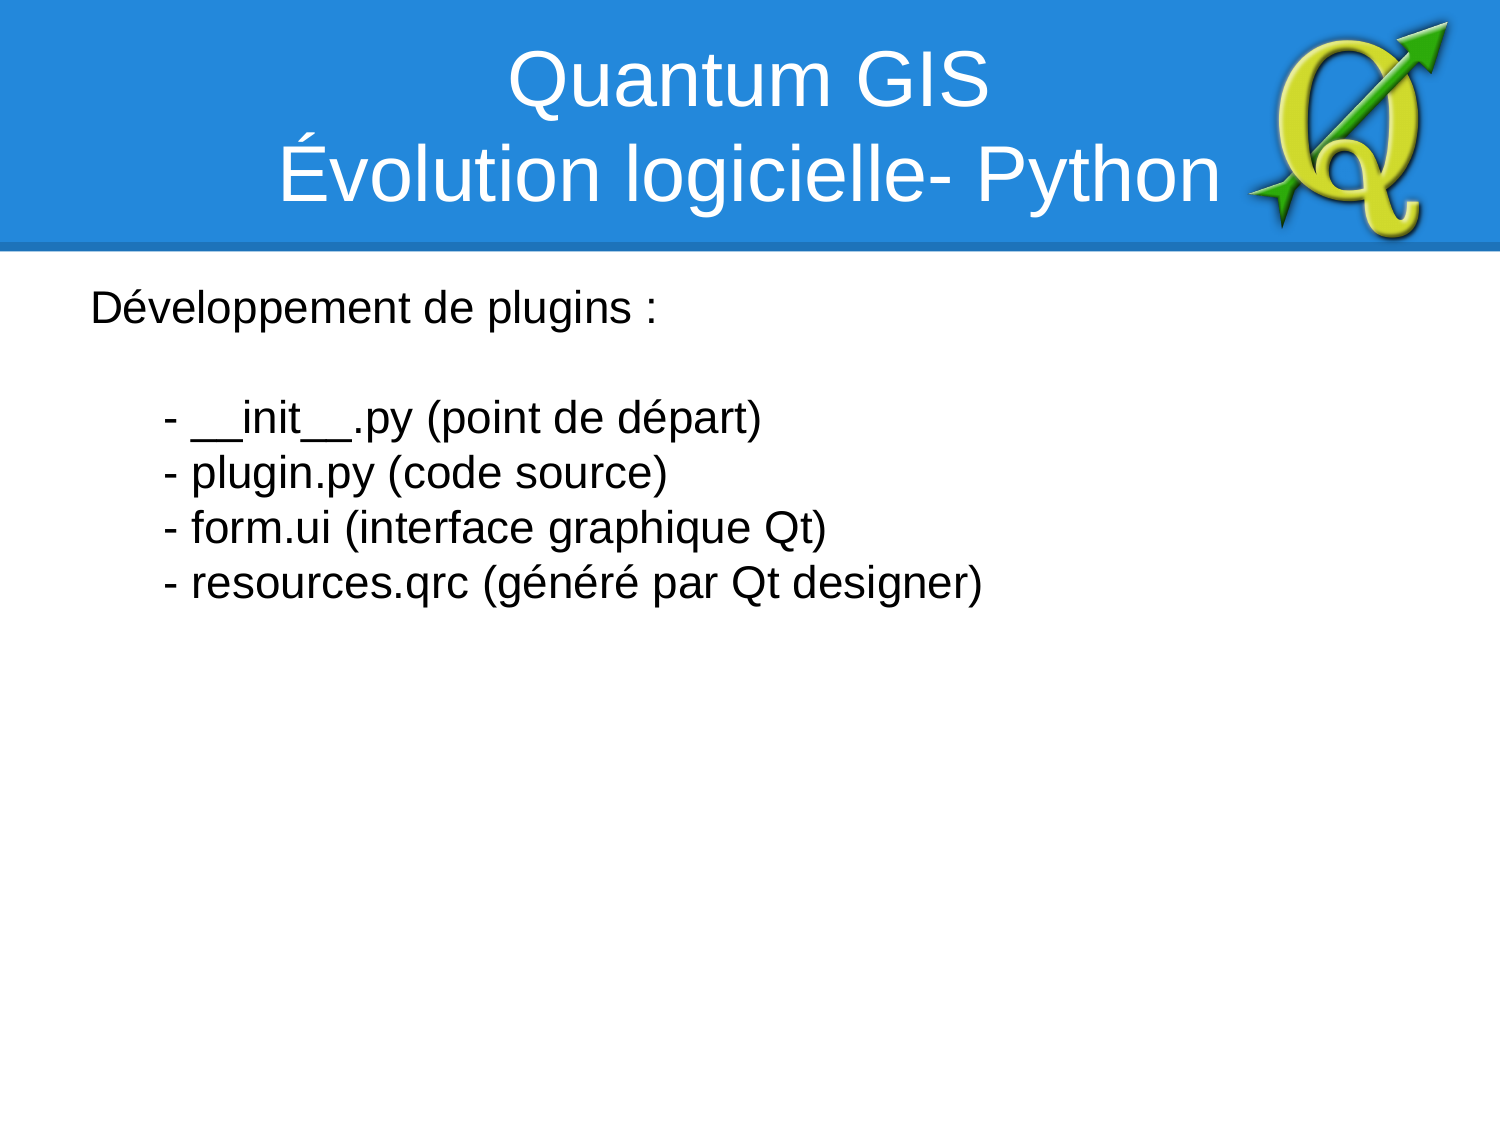

# Quantum GIS Évolution logicielle- Python
Développement de plugins :
	- __init__.py (point de départ)
	- plugin.py (code source)
	- form.ui (interface graphique Qt)
	- resources.qrc (généré par Qt designer)